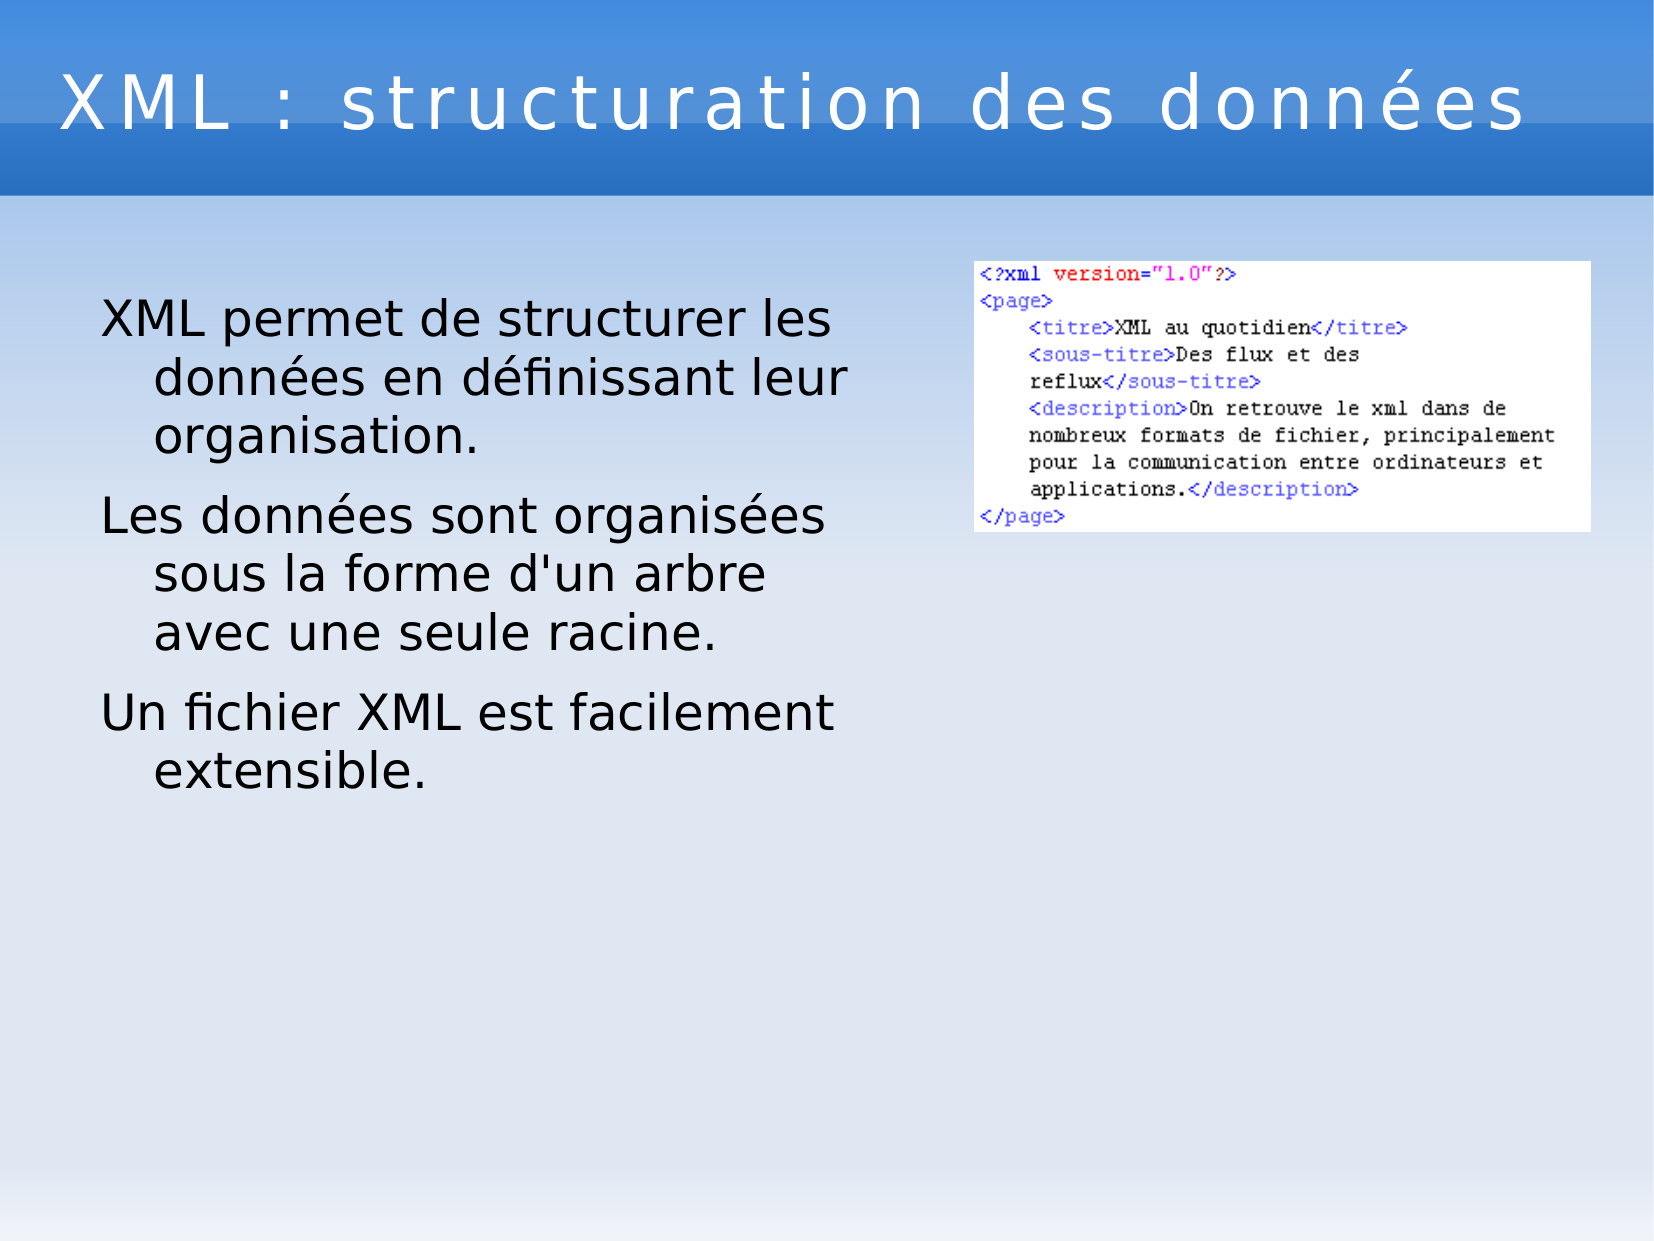

# XML : structuration des données
XML permet de structurer les données en définissant leur organisation.
Les données sont organisées sous la forme d'un arbre avec une seule racine.
Un fichier XML est facilement extensible.